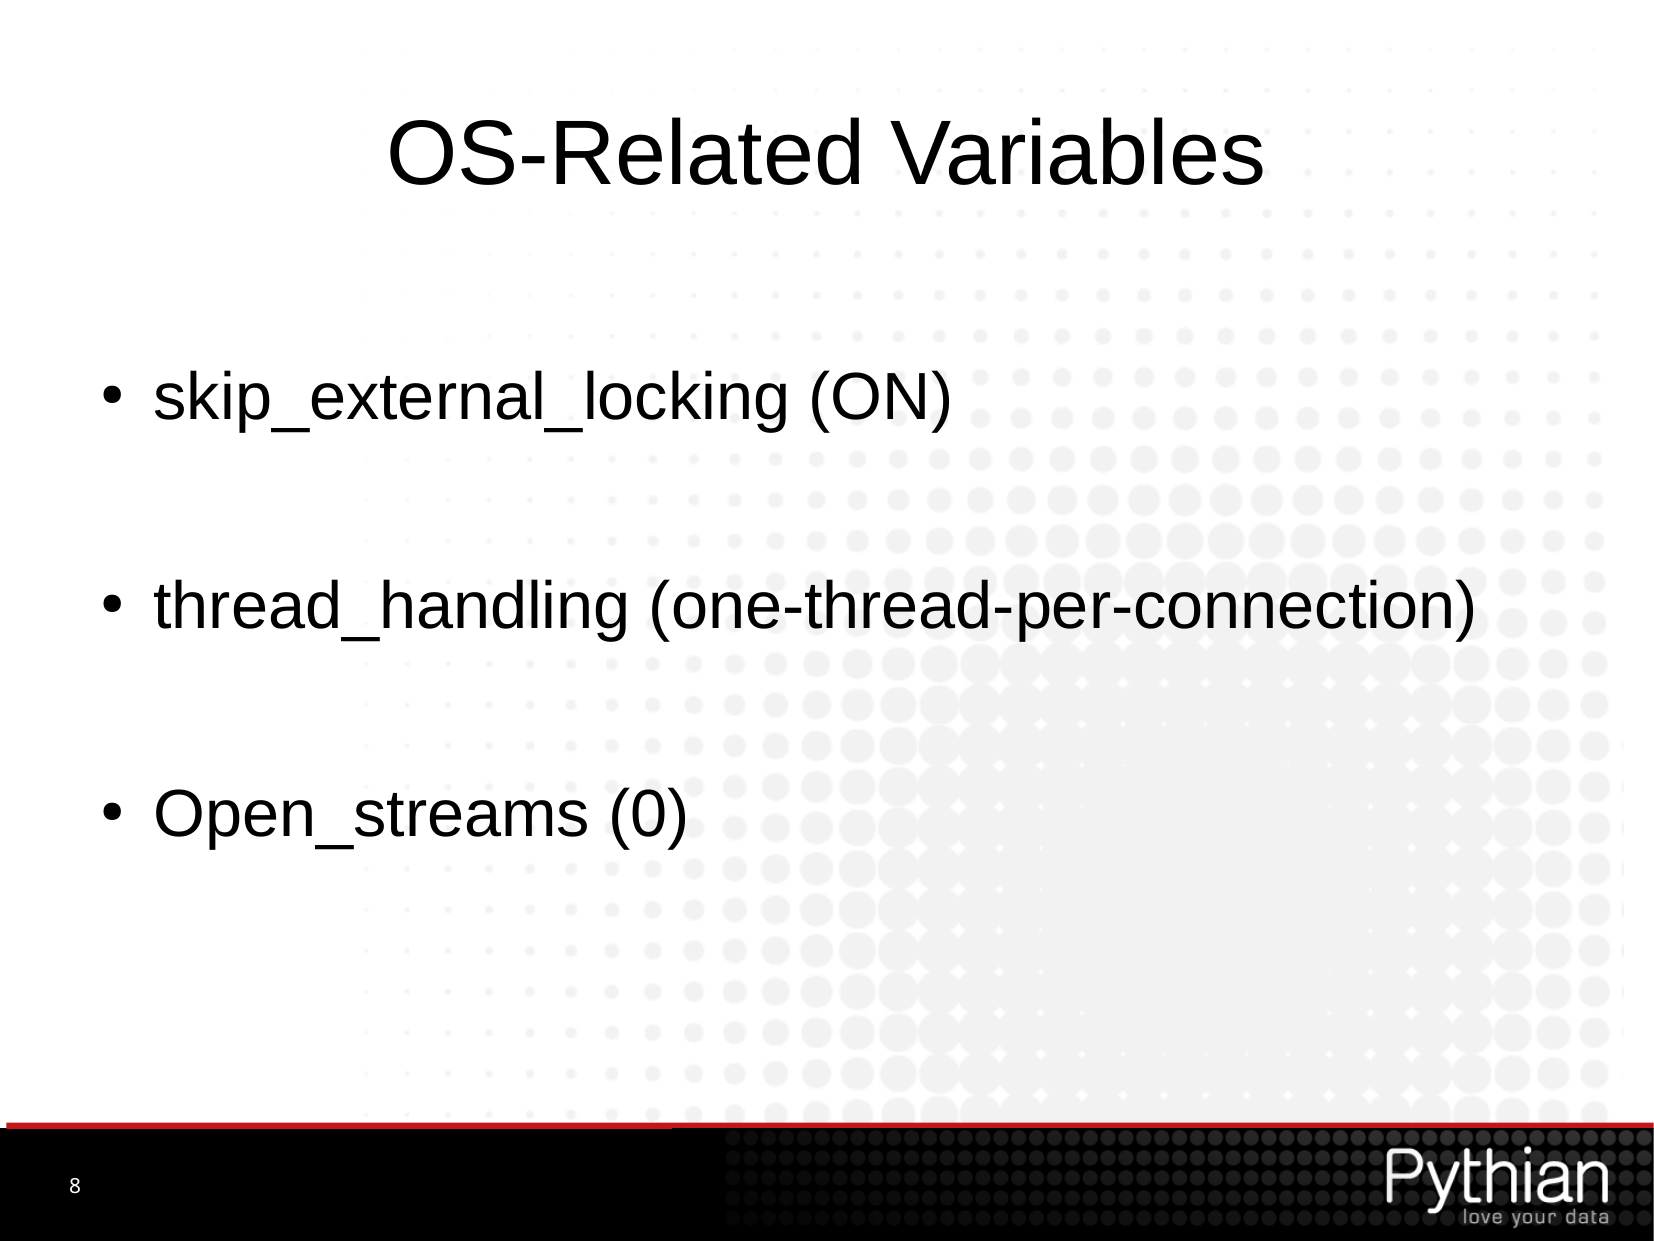

# OS-Related Variables
skip_external_locking (ON)
thread_handling (one-thread-per-connection)
Open_streams (0)